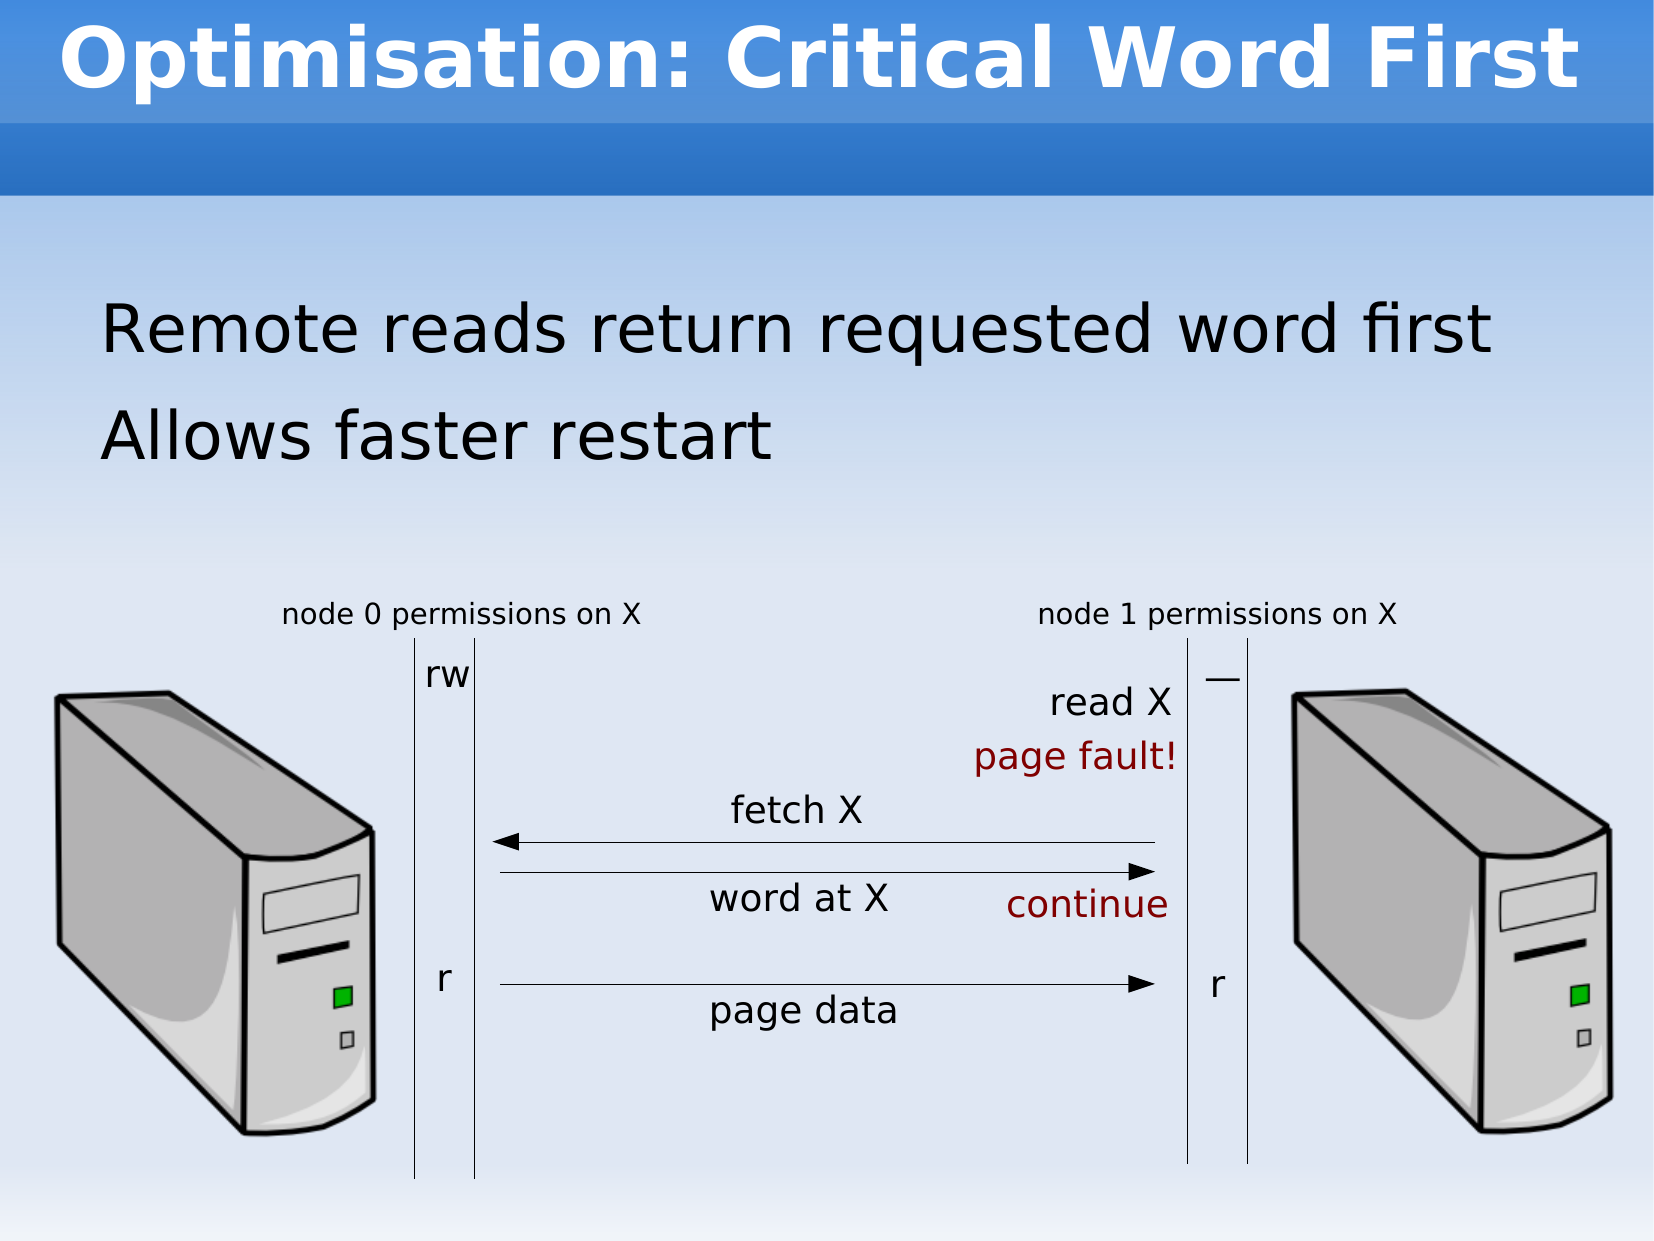

# Optimisation: Critical Word First
Remote reads return requested word first
Allows faster restart
node 0 permissions on X
node 1 permissions on X
rw
—
read X
page fault!
fetch X
word at X
continue
r
r
page data